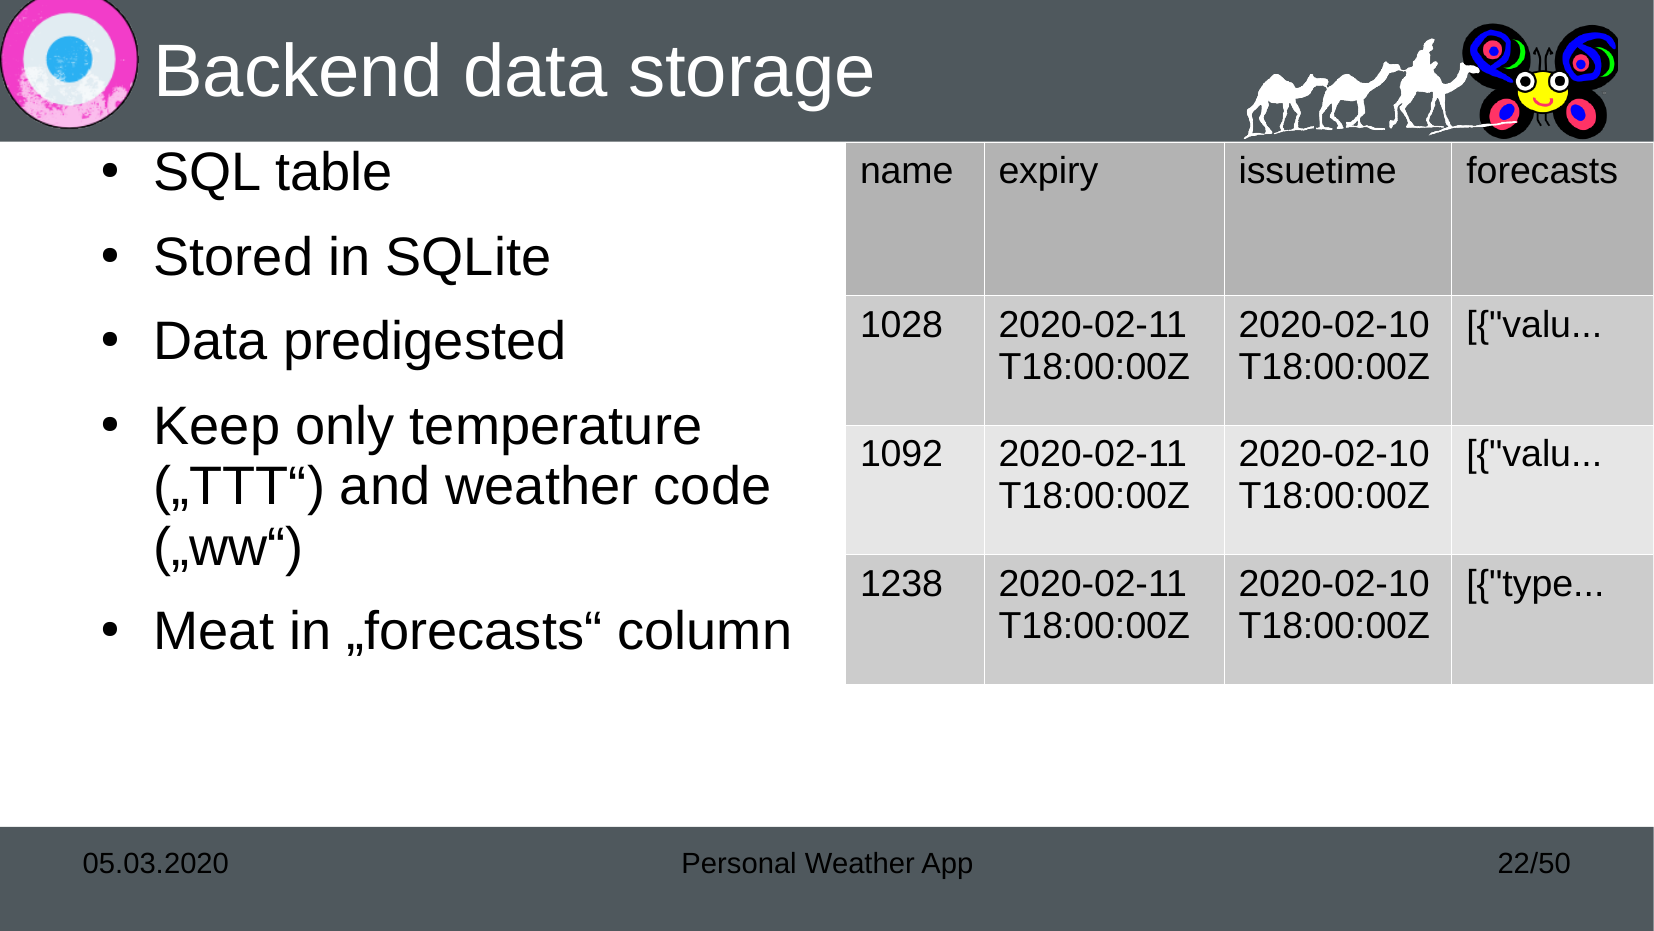

# Backend data storage
SQL table
Stored in SQLite
Data predigested
Keep only temperature („TTT“) and weather code („ww“)
Meat in „forecasts“ column
| name | expiry | issuetime | forecasts |
| --- | --- | --- | --- |
| 1028 | 2020-02-11 T18:00:00Z | 2020-02-10 T18:00:00Z | [{"valu... |
| 1092 | 2020-02-11 T18:00:00Z | 2020-02-10 T18:00:00Z | [{"valu... |
| 1238 | 2020-02-11 T18:00:00Z | 2020-02-10 T18:00:00Z | [{"type... |
08. März 2019
22